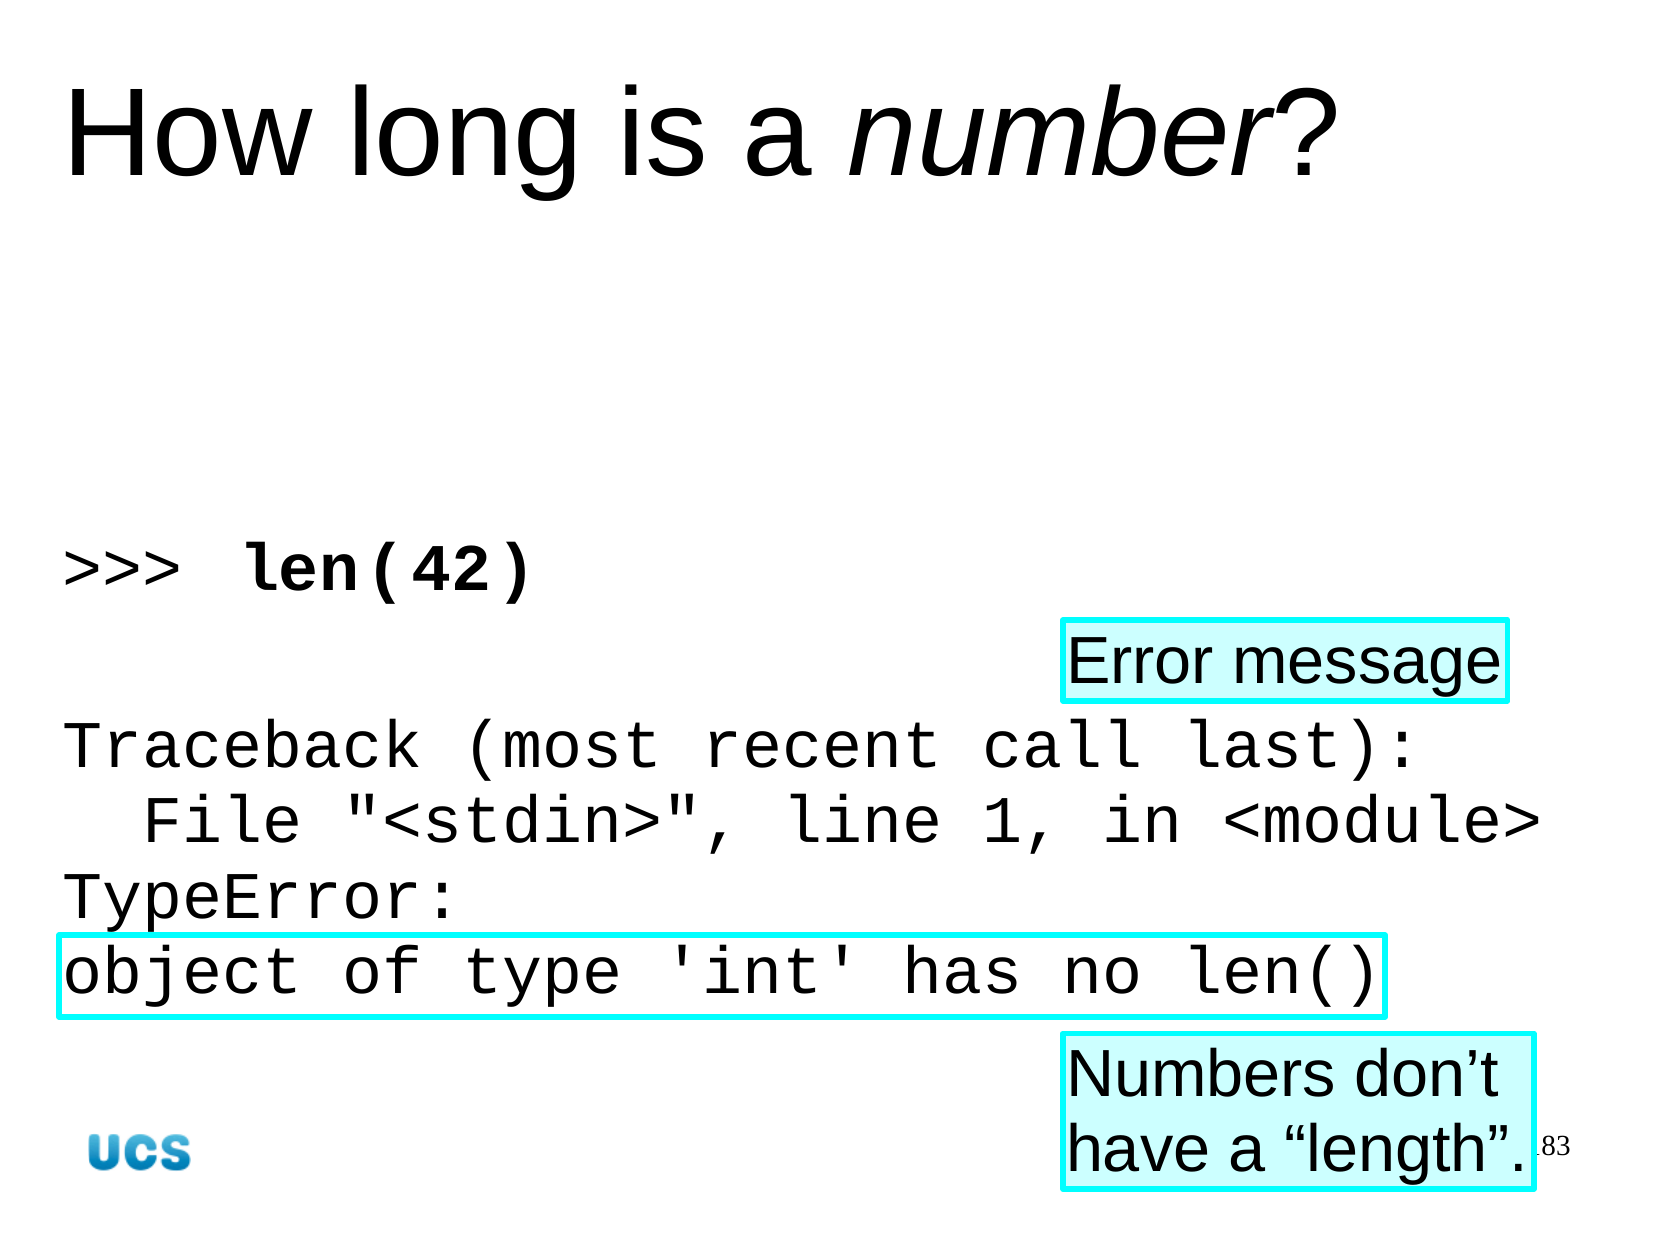

How long is a number?
>>>
len
(
42
)
Error message
Traceback (most recent call last):
 File "<stdin>", line 1, in <module>
TypeError:
object of type 'int' has no len()
Numbers don’t
have a “length”.
183